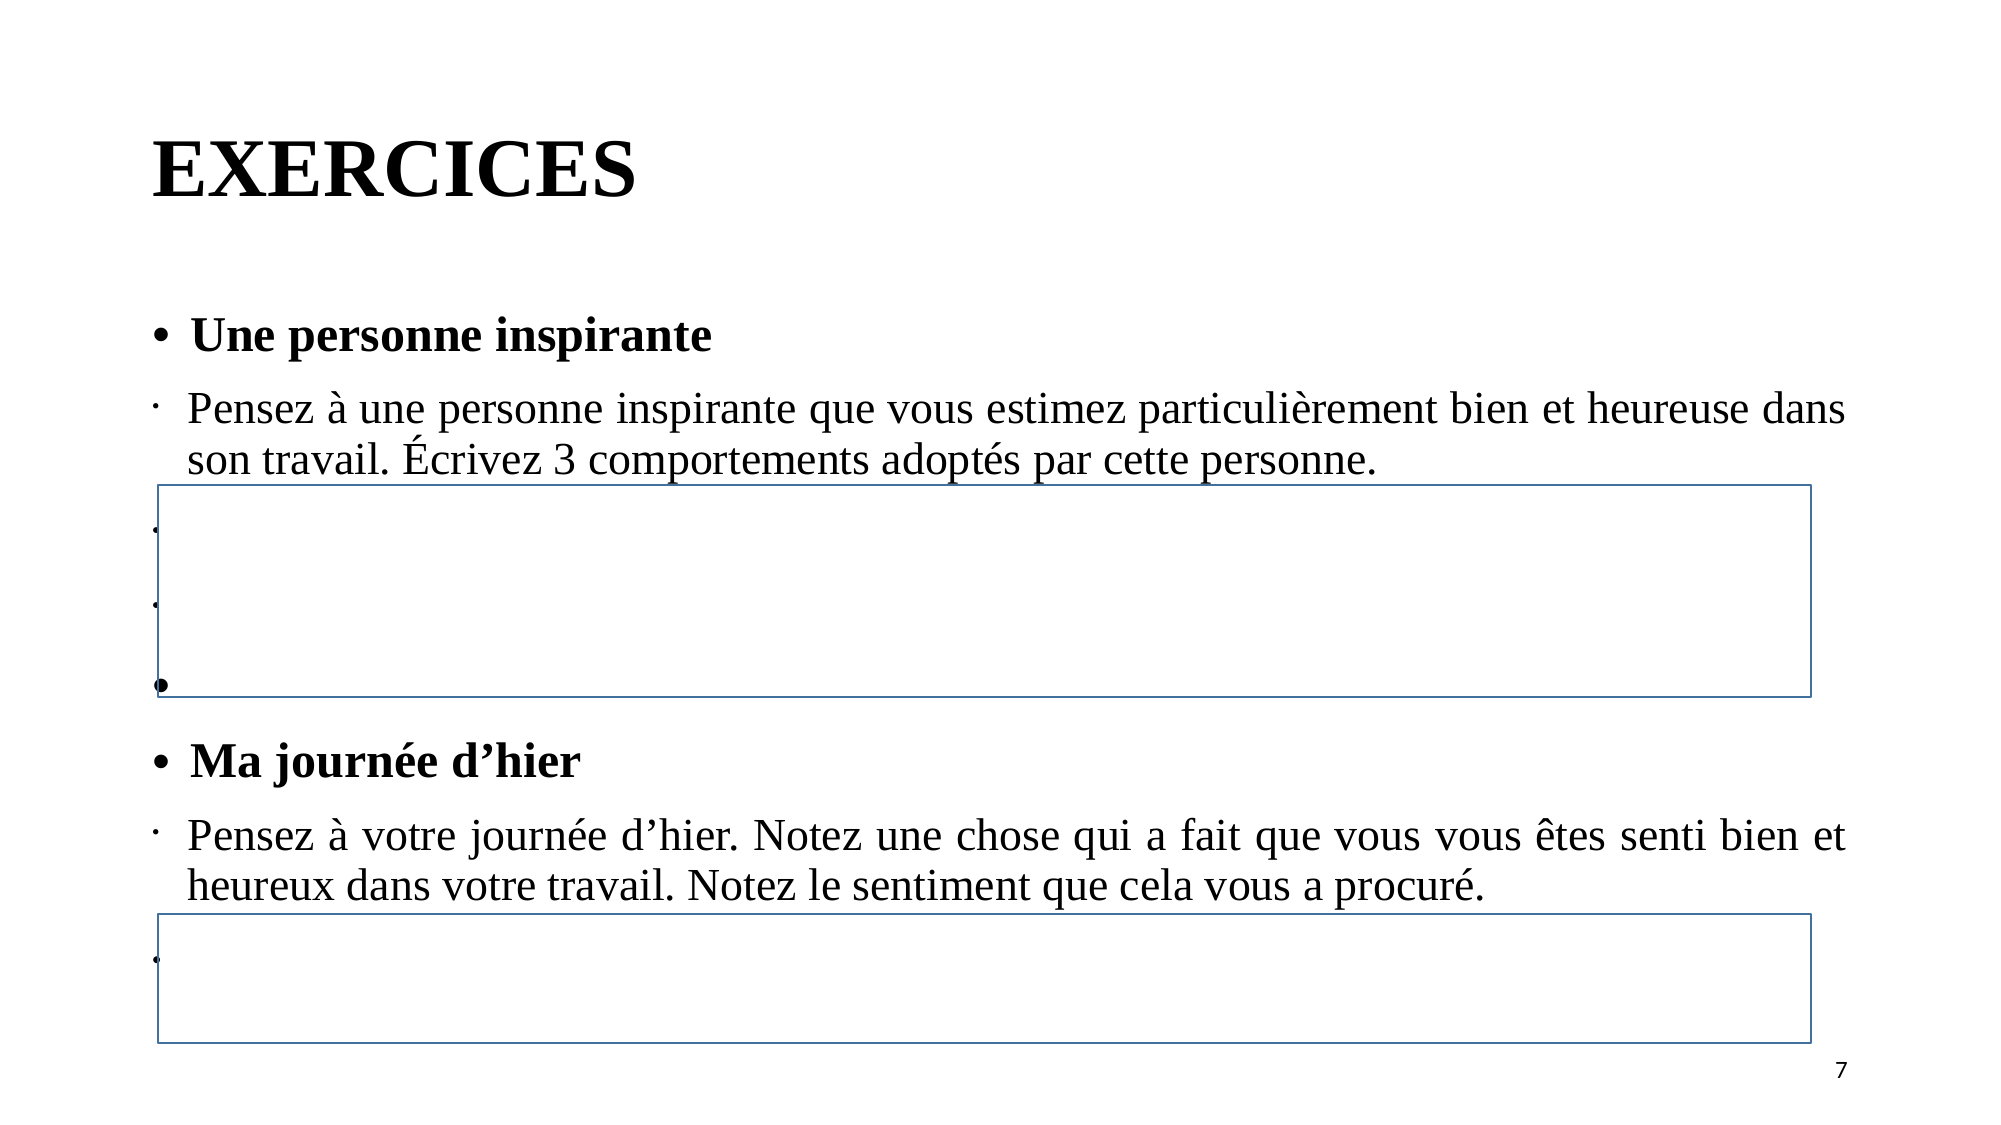

# EXERCICES
Une personne inspirante
Pensez à une personne inspirante que vous estimez particulièrement bien et heureuse dans son travail. Écrivez 3 comportements adoptés par cette personne.
Ma journée d’hier
Pensez à votre journée d’hier. Notez une chose qui a fait que vous vous êtes senti bien et heureux dans votre travail. Notez le sentiment que cela vous a procuré.
7